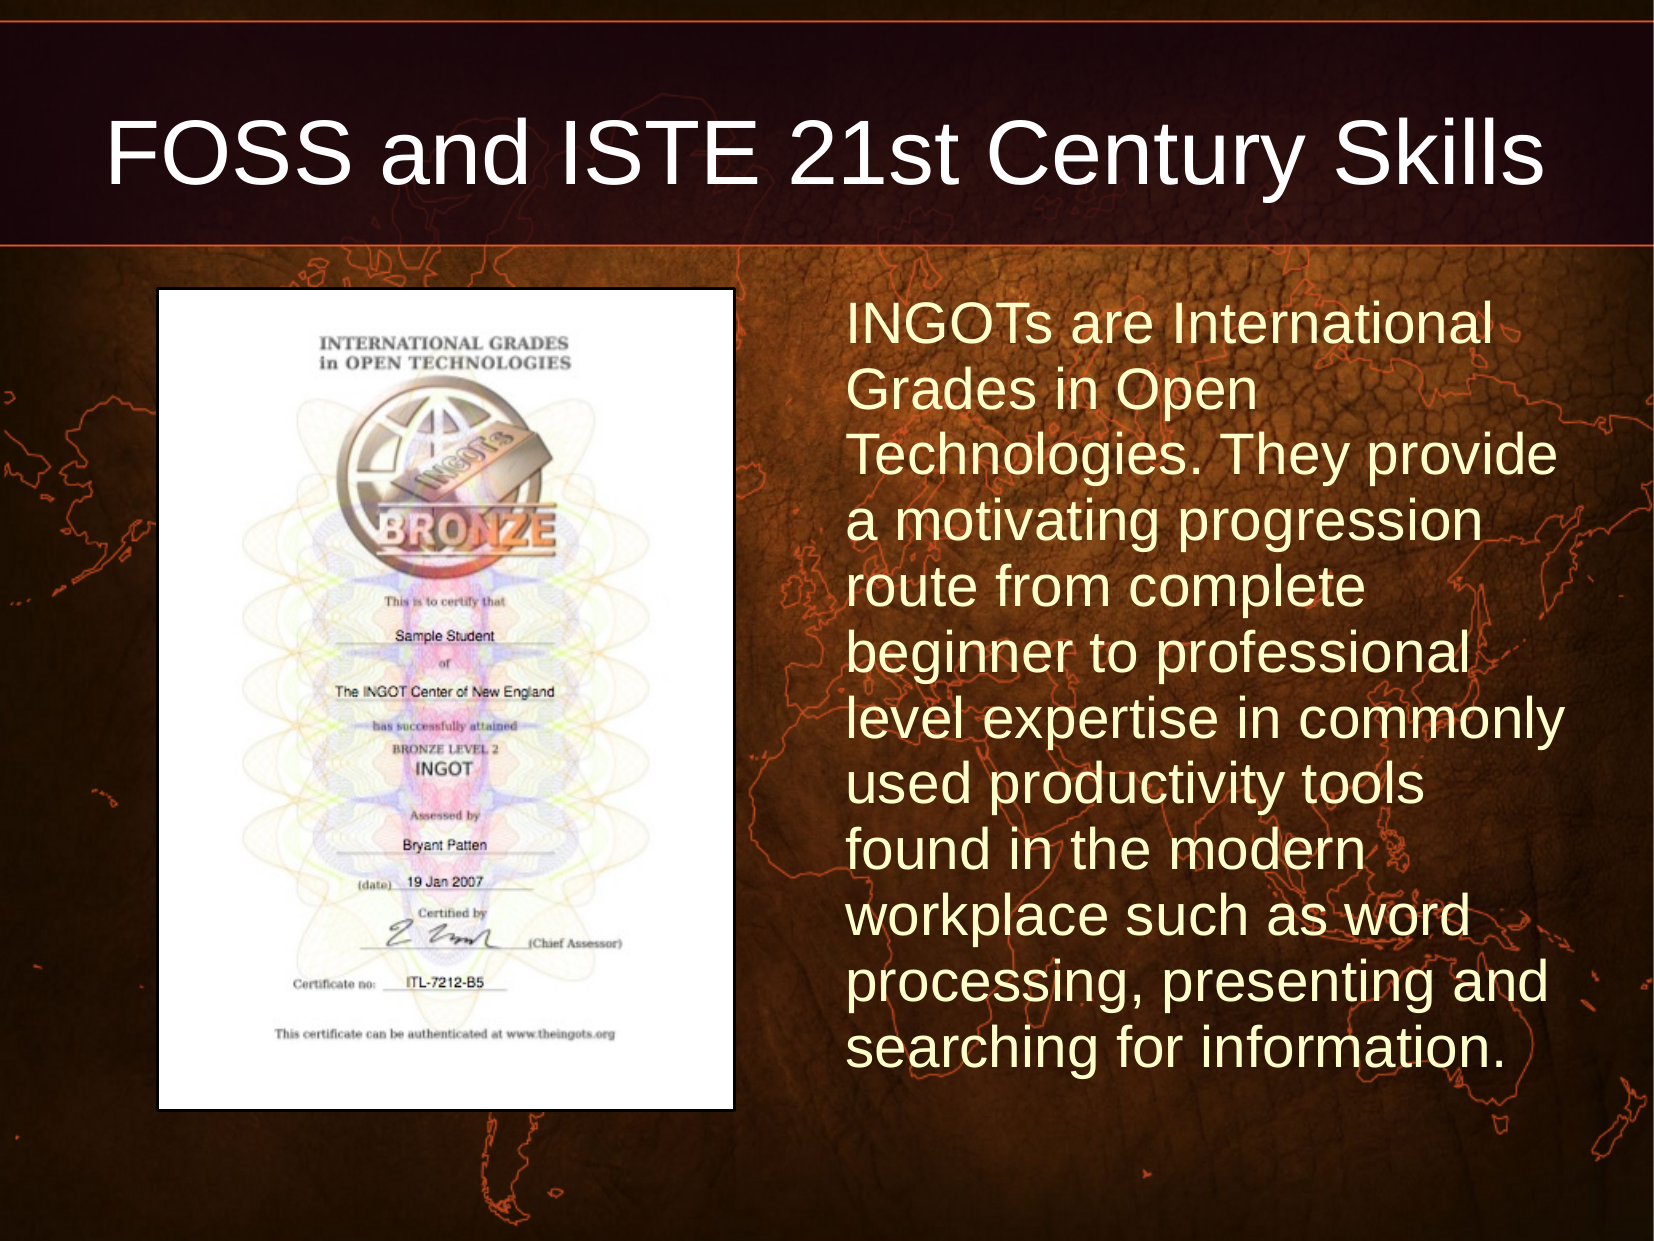

# FOSS and ISTE 21st Century Skills
INGOTs are International Grades in Open Technologies. They provide a motivating progression route from complete beginner to professional level expertise in commonly used productivity tools found in the modern workplace such as word processing, presenting and searching for information.